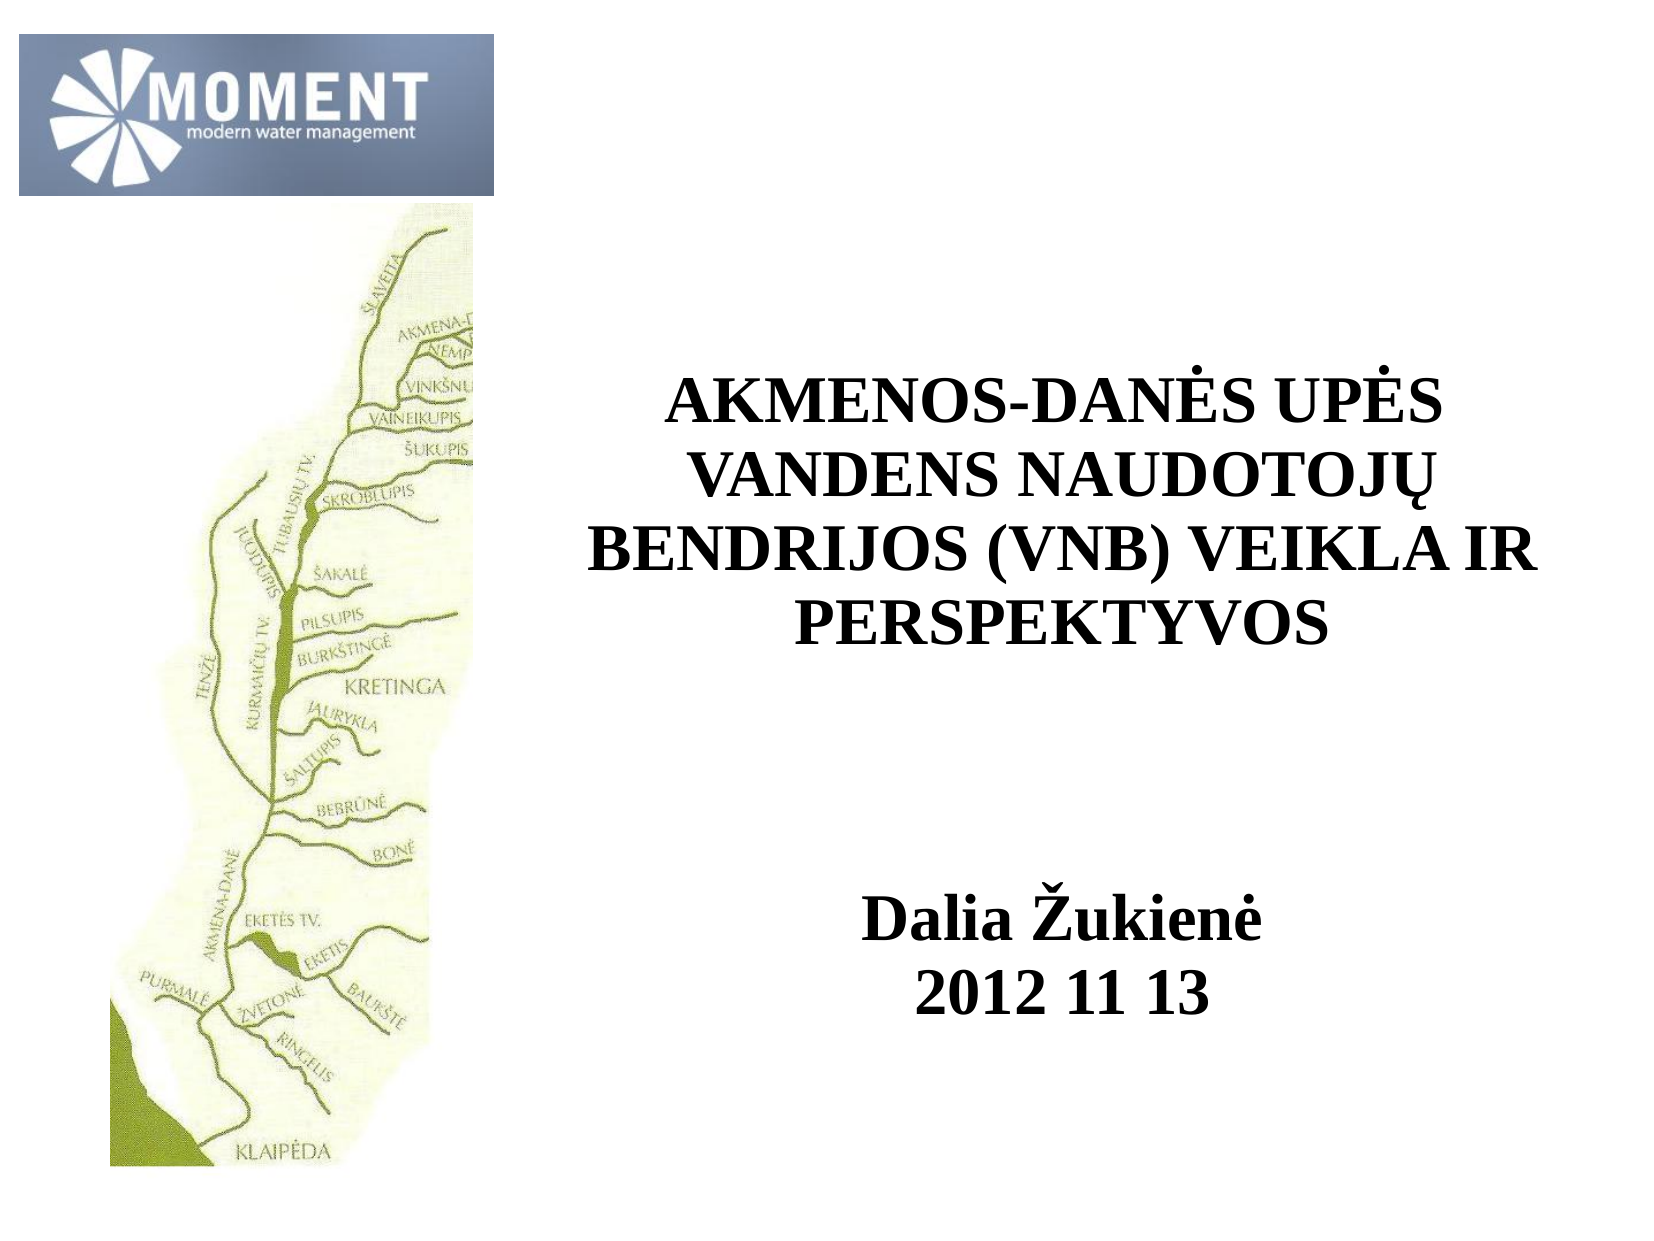

AKMENOS-DANĖS UPĖS
VANDENS NAUDOTOJŲ BENDRIJOS (VNB) VEIKLA IR PERSPEKTYVOS
Dalia Žukienė
2012 11 13